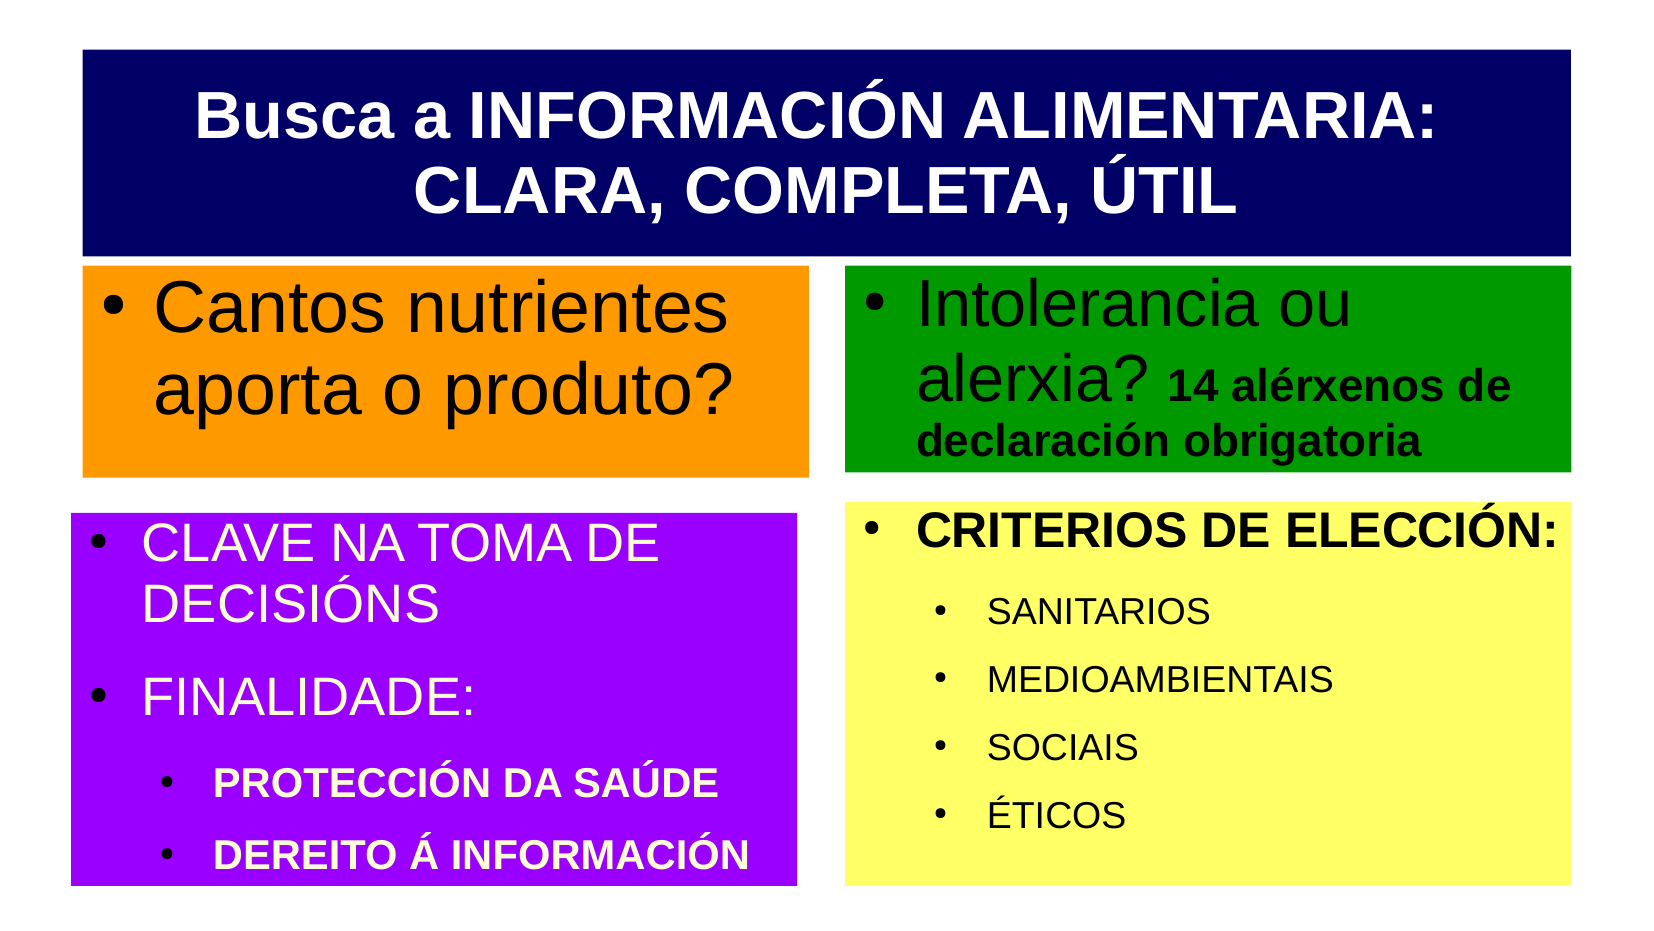

# Busca a INFORMACIÓN ALIMENTARIA: CLARA, COMPLETA, ÚTIL
Cantos nutrientes aporta o produto?
Intolerancia ou alerxia? 14 alérxenos de declaración obrigatoria
CRITERIOS DE ELECCIÓN:
SANITARIOS
MEDIOAMBIENTAIS
SOCIAIS
ÉTICOS
CLAVE NA TOMA DE DECISIÓNS
FINALIDADE:
PROTECCIÓN DA SAÚDE
DEREITO Á INFORMACIÓN